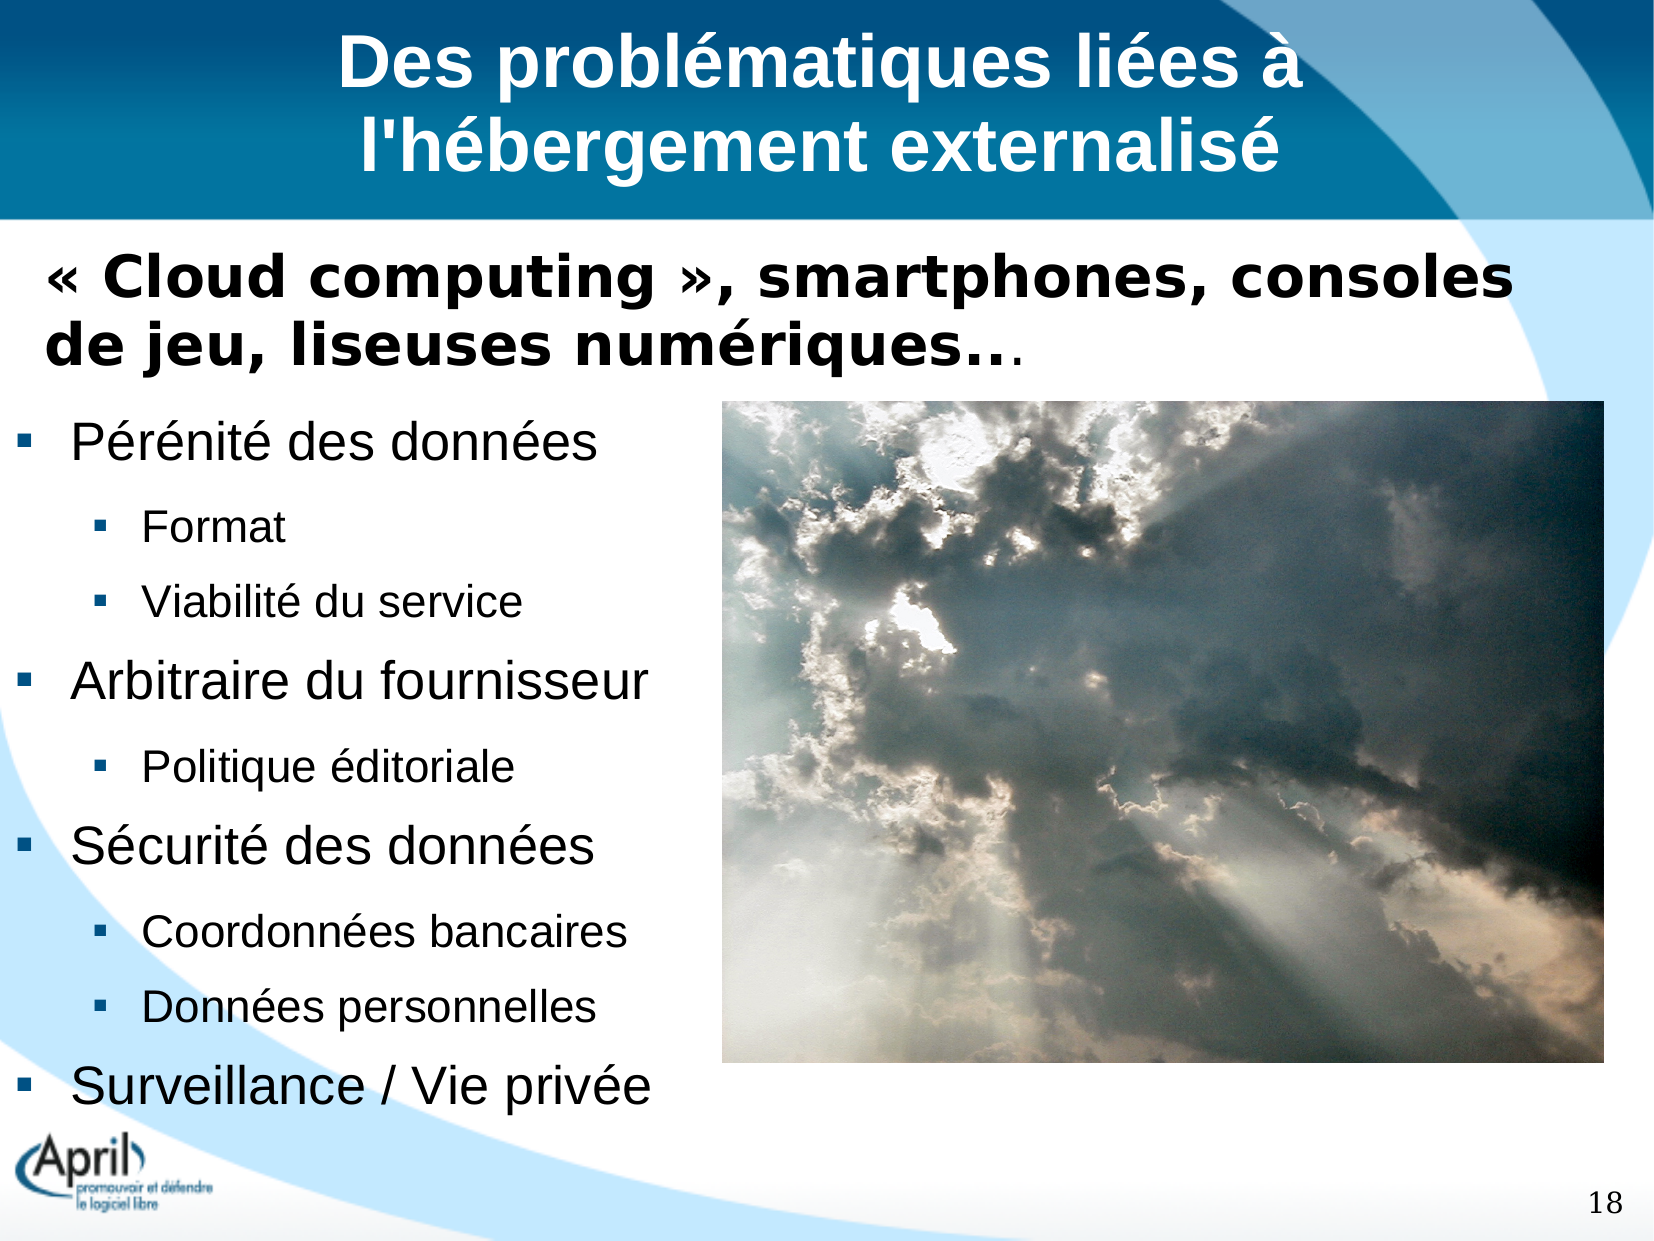

# Des problématiques liées à l'hébergement externalisé
« Cloud computing », smartphones, consoles de jeu, liseuses numériques...
Pérénité des données
Format
Viabilité du service
Arbitraire du fournisseur
Politique éditoriale
Sécurité des données
Coordonnées bancaires
Données personnelles
Surveillance / Vie privée
18